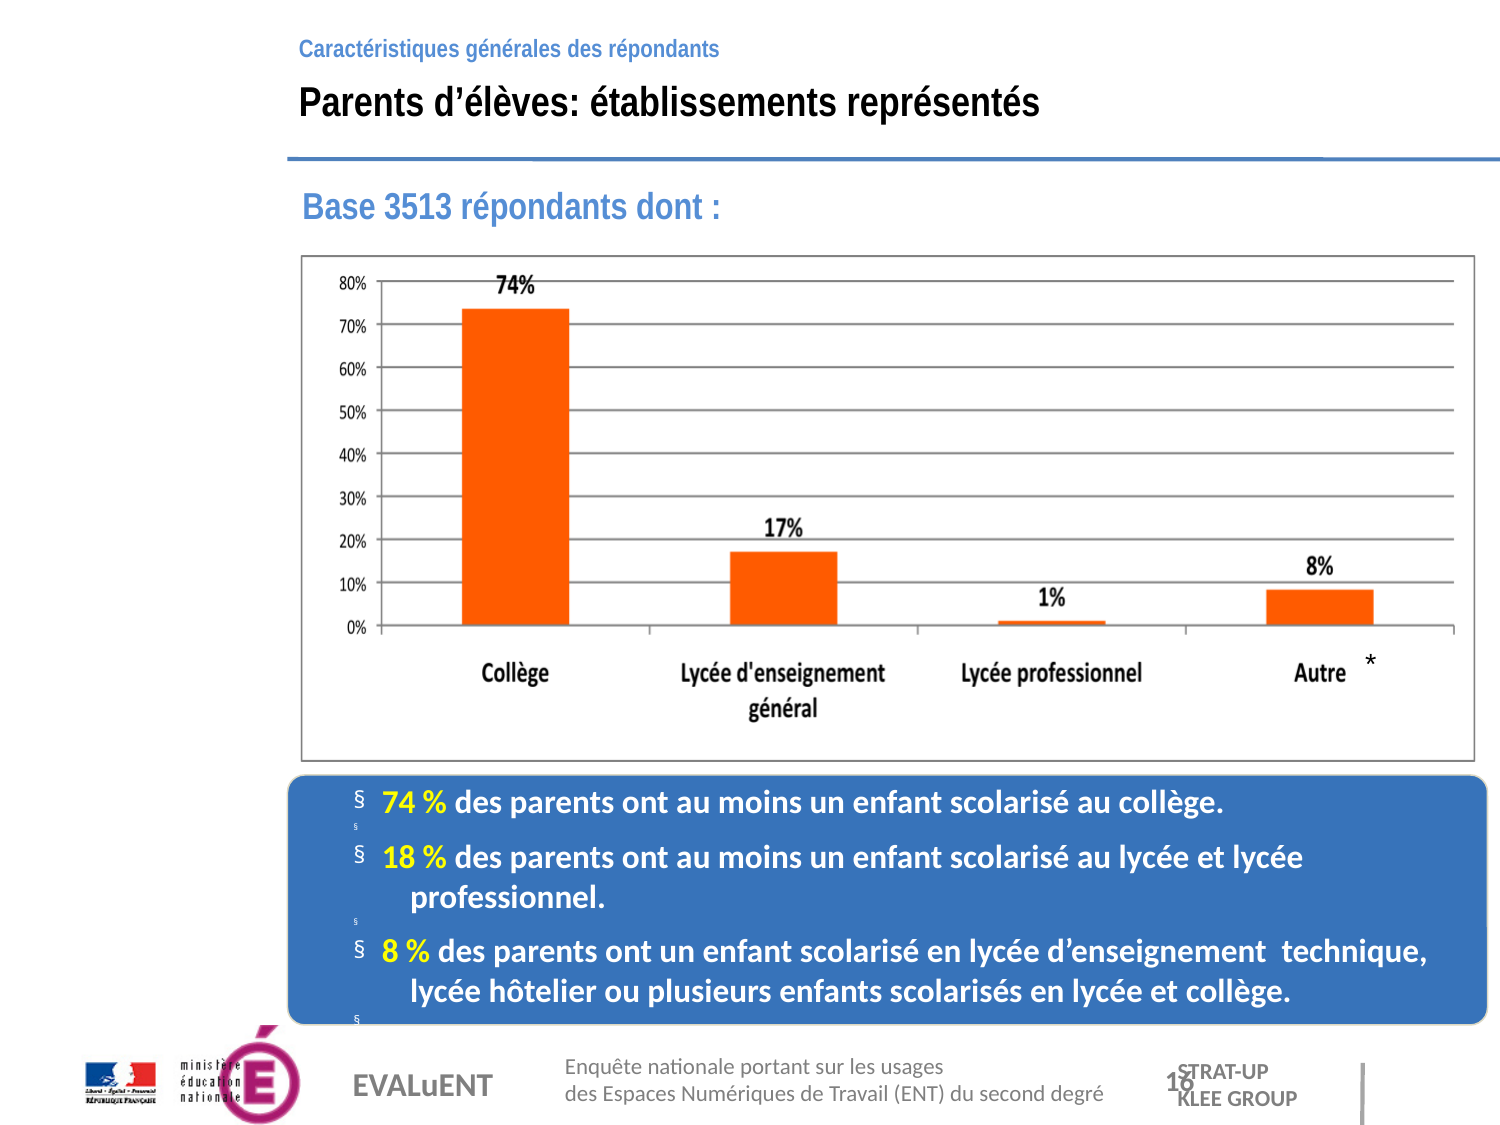

Caractéristiques générales des répondants
Parents d’élèves: établissements représentés
Base 3513 répondants dont :
*
74 % des parents ont au moins un enfant scolarisé au collège.
18 % des parents ont au moins un enfant scolarisé au lycée et lycée professionnel.
8 % des parents ont un enfant scolarisé en lycée d’enseignement technique,
lycée hôtelier ou plusieurs enfants scolarisés en lycée et collège.